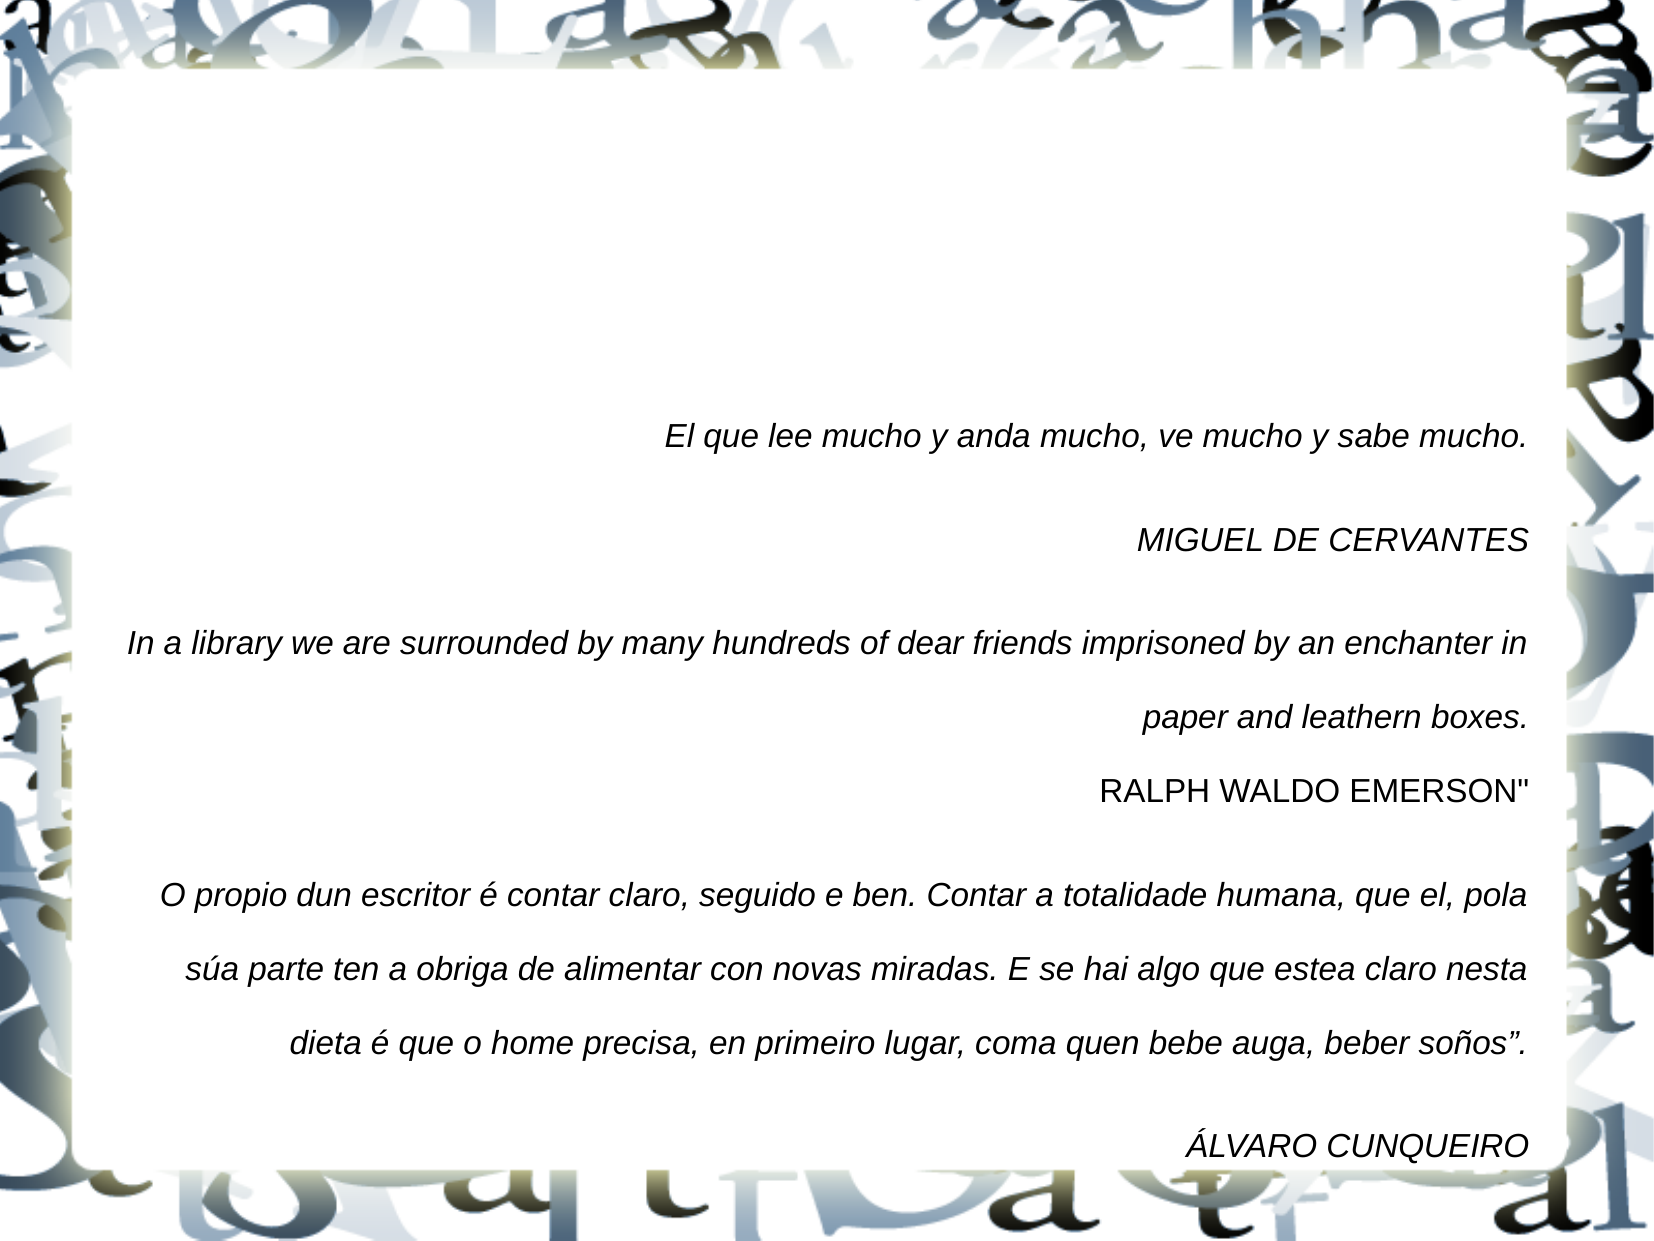

#
El que lee mucho y anda mucho, ve mucho y sabe mucho.
MIGUEL DE CERVANTES
In a library we are surrounded by many hundreds of dear friends imprisoned by an enchanter in paper and leathern boxes.
RALPH WALDO EMERSON"
O propio dun escritor é contar claro, seguido e ben. Contar a totalidade humana, que el, pola súa parte ten a obriga de alimentar con novas miradas. E se hai algo que estea claro nesta dieta é que o home precisa, en primeiro lugar, coma quen bebe auga, beber soños”.
ÁLVARO CUNQUEIRO